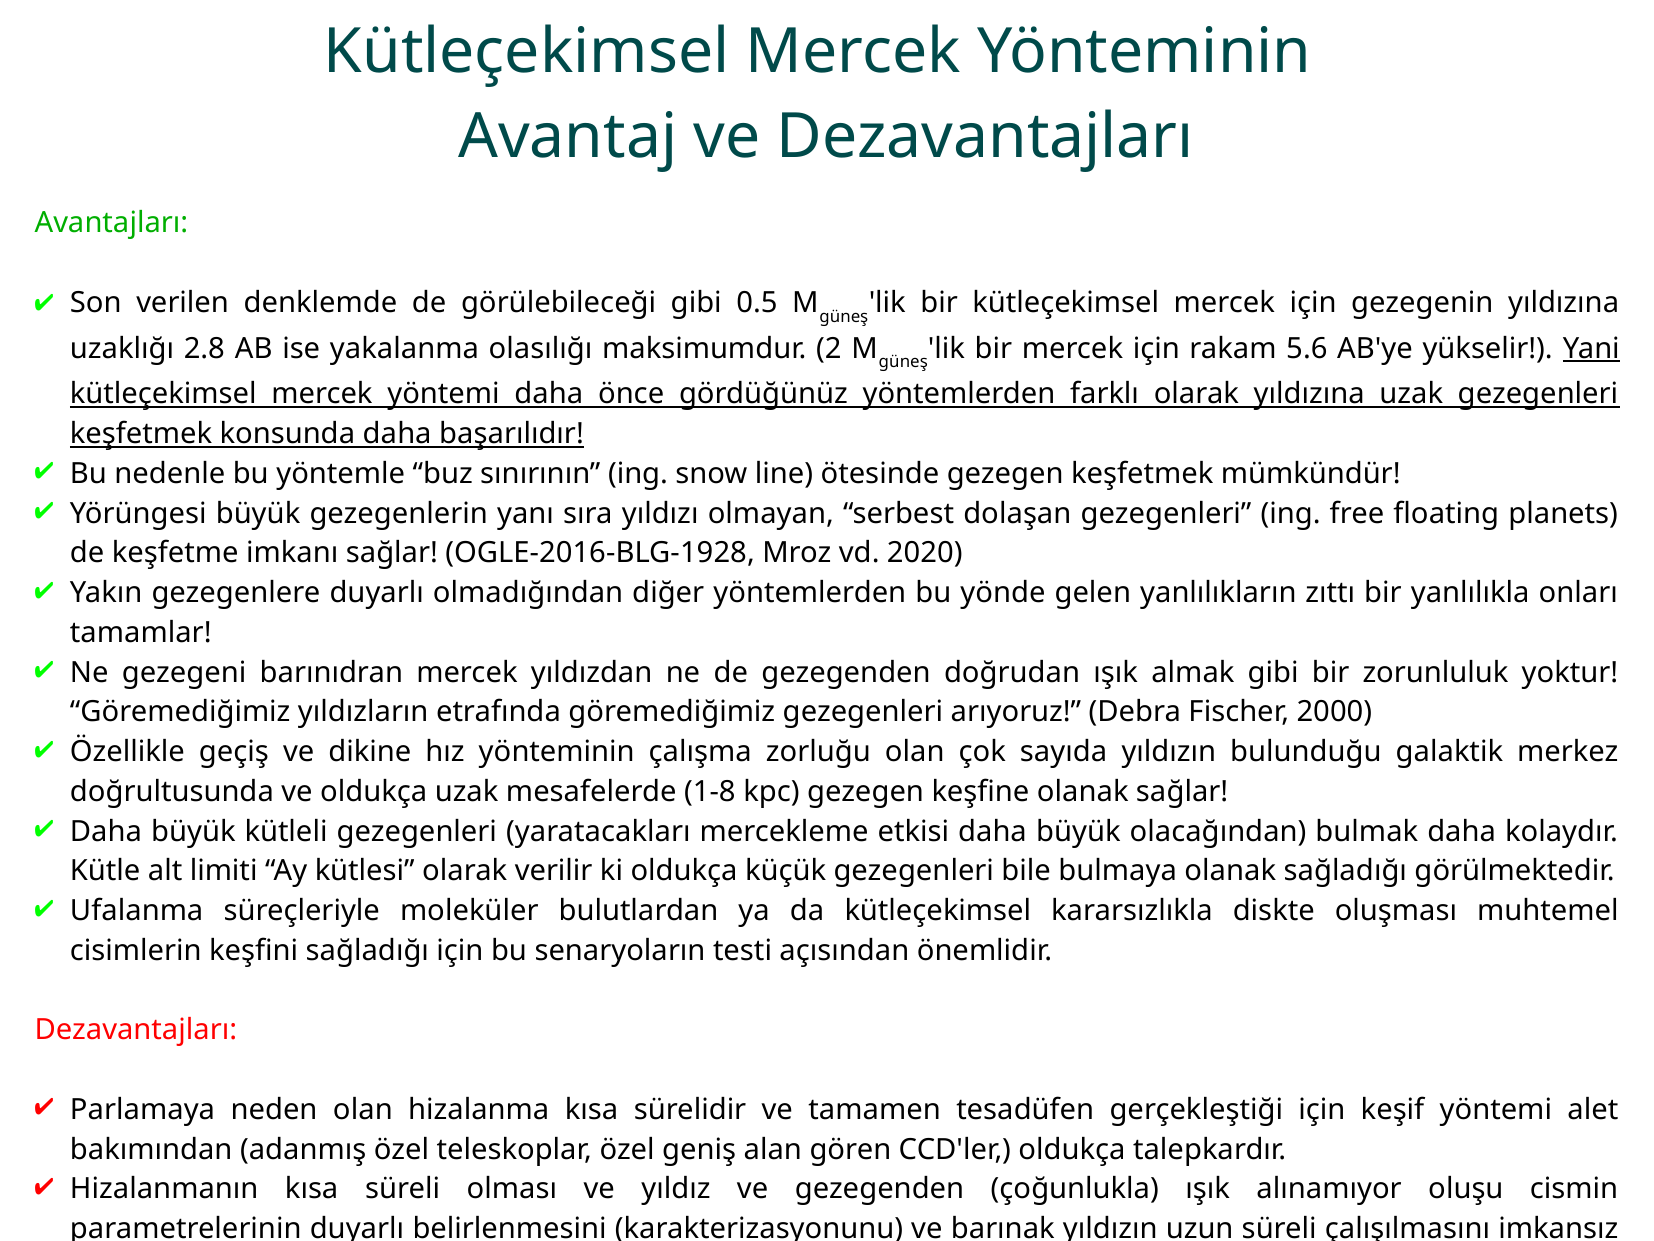

# Kütleçekimsel Mercek Yönteminin Avantaj ve Dezavantajları
Avantajları:
Son verilen denklemde de görülebileceği gibi 0.5 Mgüneş'lik bir kütleçekimsel mercek için gezegenin yıldızına uzaklığı 2.8 AB ise yakalanma olasılığı maksimumdur. (2 Mgüneş'lik bir mercek için rakam 5.6 AB'ye yükselir!). Yani kütleçekimsel mercek yöntemi daha önce gördüğünüz yöntemlerden farklı olarak yıldızına uzak gezegenleri keşfetmek konsunda daha başarılıdır!
Bu nedenle bu yöntemle “buz sınırının” (ing. snow line) ötesinde gezegen keşfetmek mümkündür!
Yörüngesi büyük gezegenlerin yanı sıra yıldızı olmayan, “serbest dolaşan gezegenleri” (ing. free floating planets) de keşfetme imkanı sağlar! (OGLE-2016-BLG-1928, Mroz vd. 2020)
Yakın gezegenlere duyarlı olmadığından diğer yöntemlerden bu yönde gelen yanlılıkların zıttı bir yanlılıkla onları tamamlar!
Ne gezegeni barınıdran mercek yıldızdan ne de gezegenden doğrudan ışık almak gibi bir zorunluluk yoktur! “Göremediğimiz yıldızların etrafında göremediğimiz gezegenleri arıyoruz!” (Debra Fischer, 2000)
Özellikle geçiş ve dikine hız yönteminin çalışma zorluğu olan çok sayıda yıldızın bulunduğu galaktik merkez doğrultusunda ve oldukça uzak mesafelerde (1-8 kpc) gezegen keşfine olanak sağlar!
Daha büyük kütleli gezegenleri (yaratacakları mercekleme etkisi daha büyük olacağından) bulmak daha kolaydır. Kütle alt limiti “Ay kütlesi” olarak verilir ki oldukça küçük gezegenleri bile bulmaya olanak sağladığı görülmektedir.
Ufalanma süreçleriyle moleküler bulutlardan ya da kütleçekimsel kararsızlıkla diskte oluşması muhtemel cisimlerin keşfini sağladığı için bu senaryoların testi açısından önemlidir.
Dezavantajları:
Parlamaya neden olan hizalanma kısa sürelidir ve tamamen tesadüfen gerçekleştiği için keşif yöntemi alet bakımından (adanmış özel teleskoplar, özel geniş alan gören CCD'ler,) oldukça talepkardır.
Hizalanmanın kısa süreli olması ve yıldız ve gezegenden (çoğunlukla) ışık alınamıyor oluşu cismin parametrelerinin duyarlı belirlenmesini (karakterizasyonunu) ve barınak yıldızın uzun süreli çalışılmasını imkansız hale getirmektedir. “Göremediğimiz yıldızların etrafında göremediğimiz gezegenleri arıyoruz!”